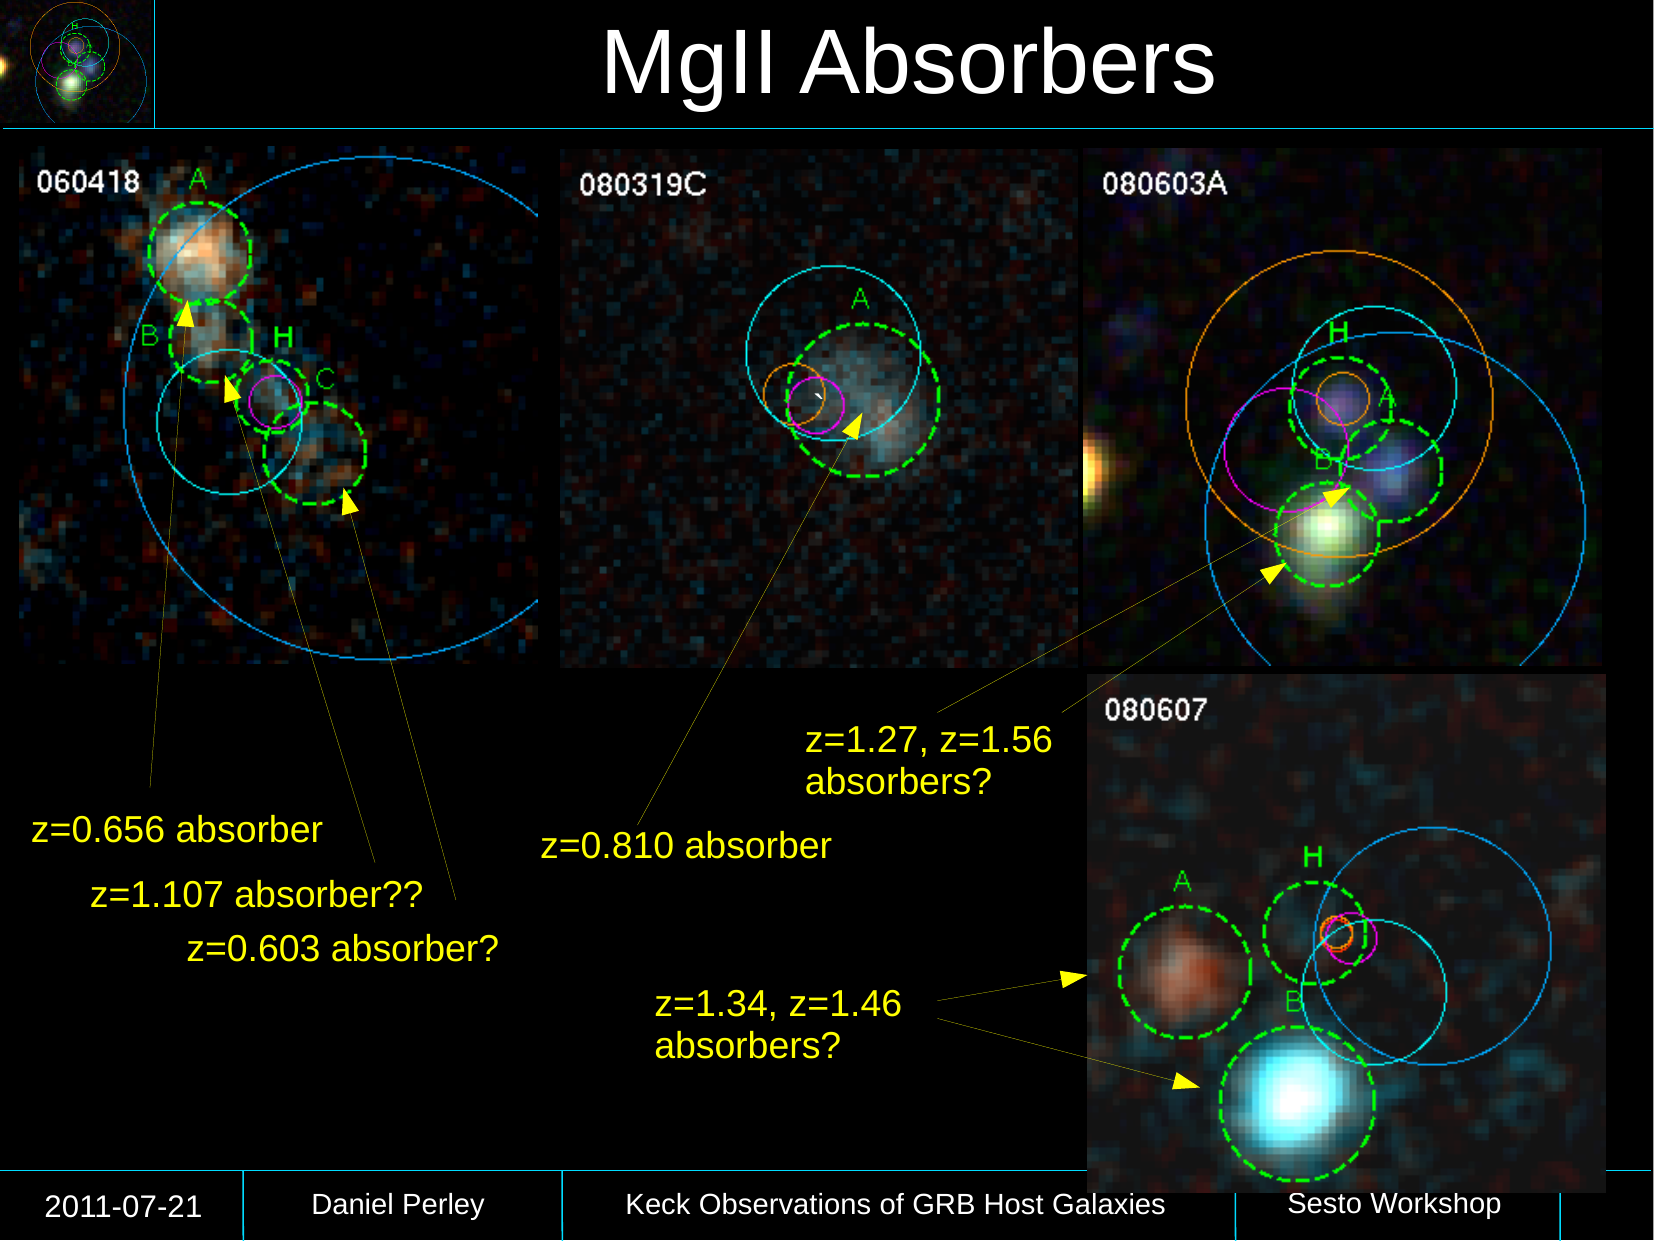

# MgII Absorbers
`
z=1.27, z=1.56 absorbers?
z=0.656 absorber
z=0.810 absorber
z=1.107 absorber??
z=0.603 absorber?
z=1.34, z=1.46 absorbers?